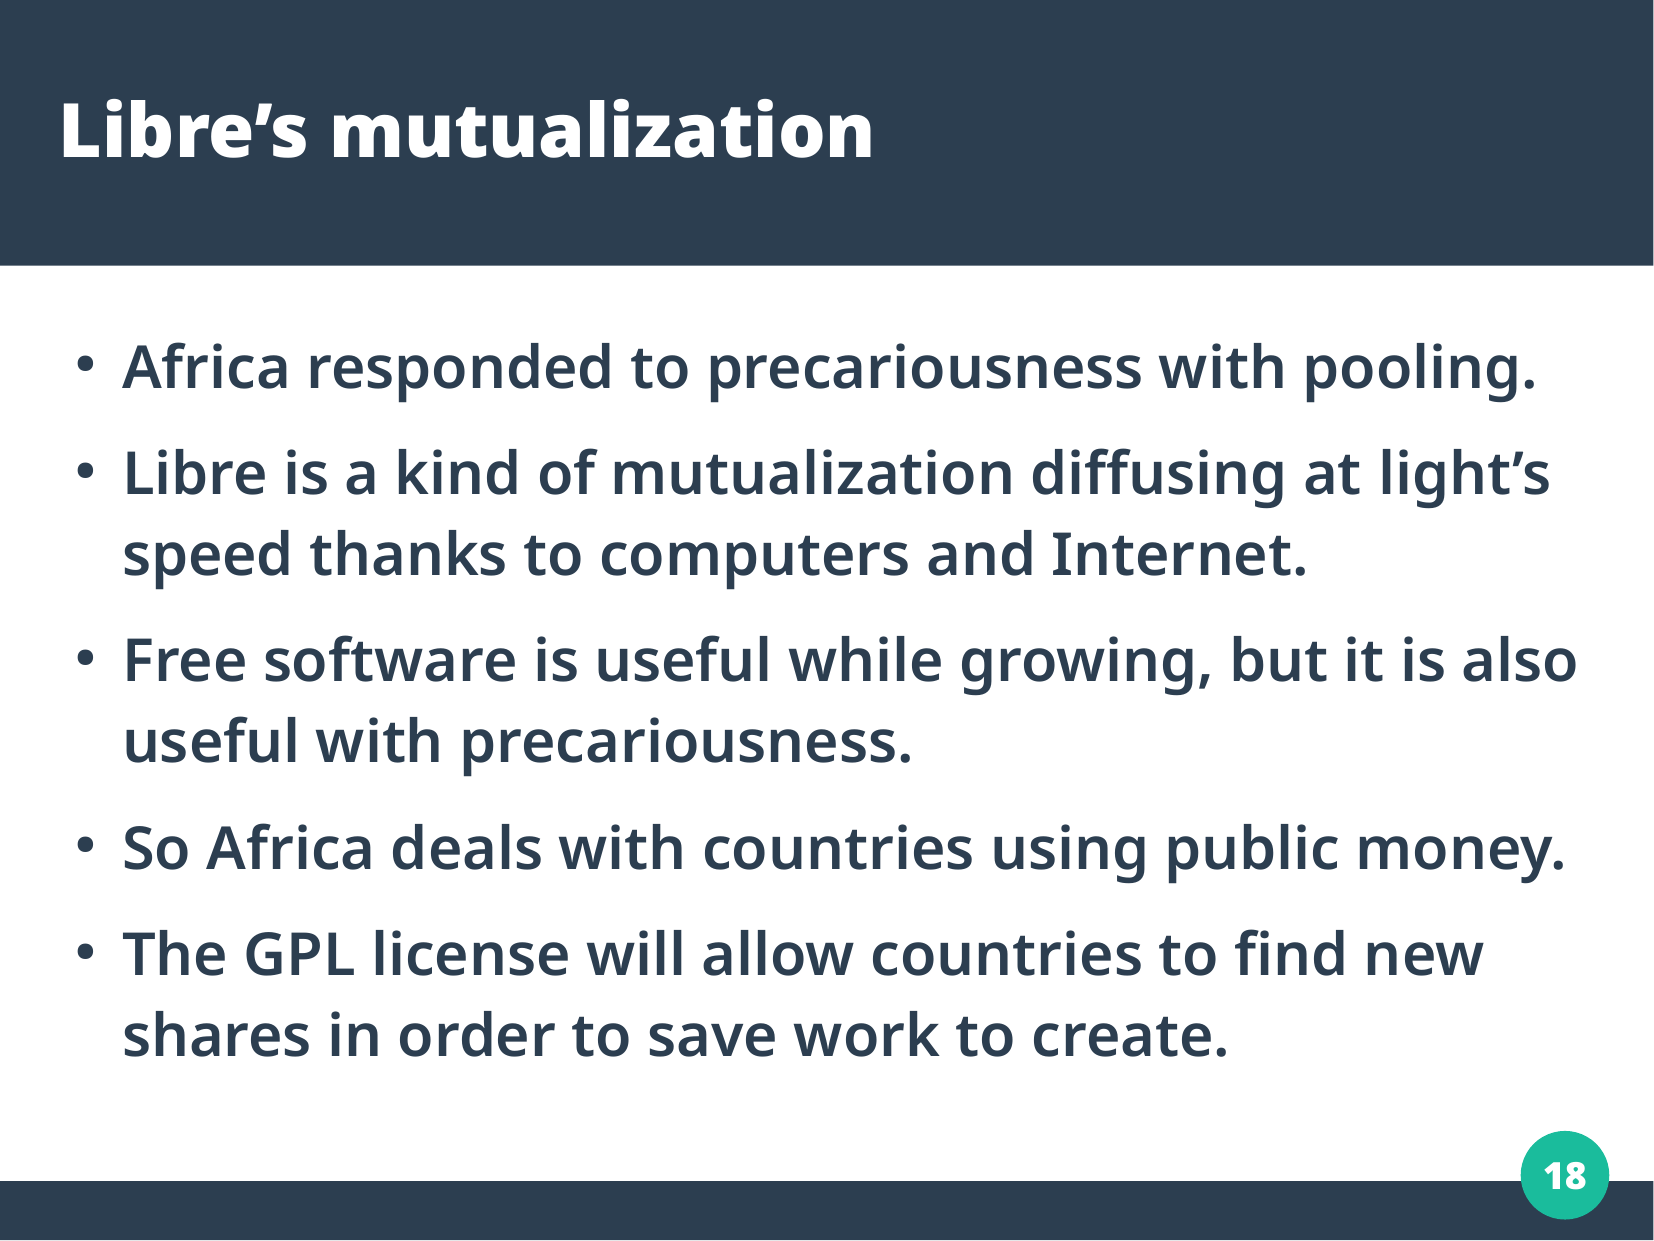

# Libre’s mutualization
Africa responded to precariousness with pooling.
Libre is a kind of mutualization diffusing at light’s speed thanks to computers and Internet.
Free software is useful while growing, but it is also useful with precariousness.
So Africa deals with countries using public money.
The GPL license will allow countries to find new shares in order to save work to create.
18